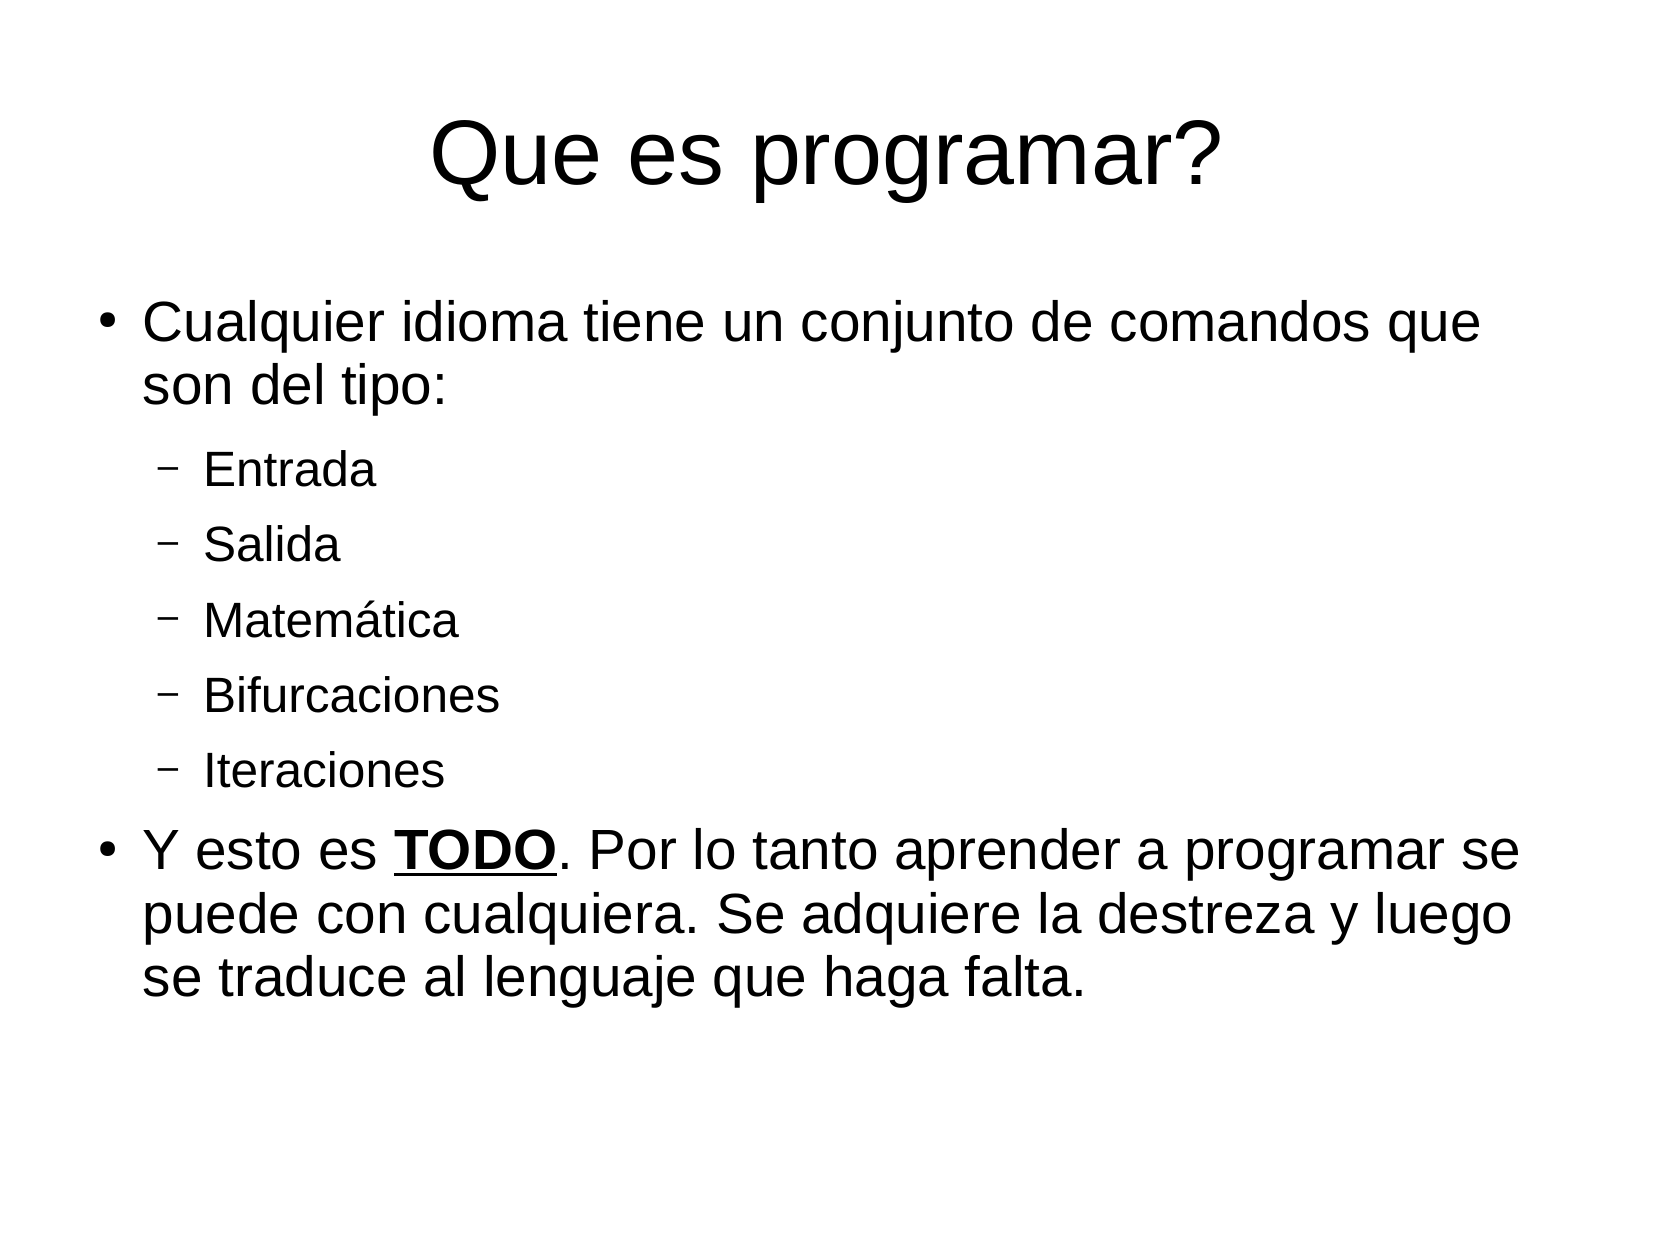

# Que es programar?
Cualquier idioma tiene un conjunto de comandos que son del tipo:
Entrada
Salida
Matemática
Bifurcaciones
Iteraciones
Y esto es TODO. Por lo tanto aprender a programar se puede con cualquiera. Se adquiere la destreza y luego se traduce al lenguaje que haga falta.